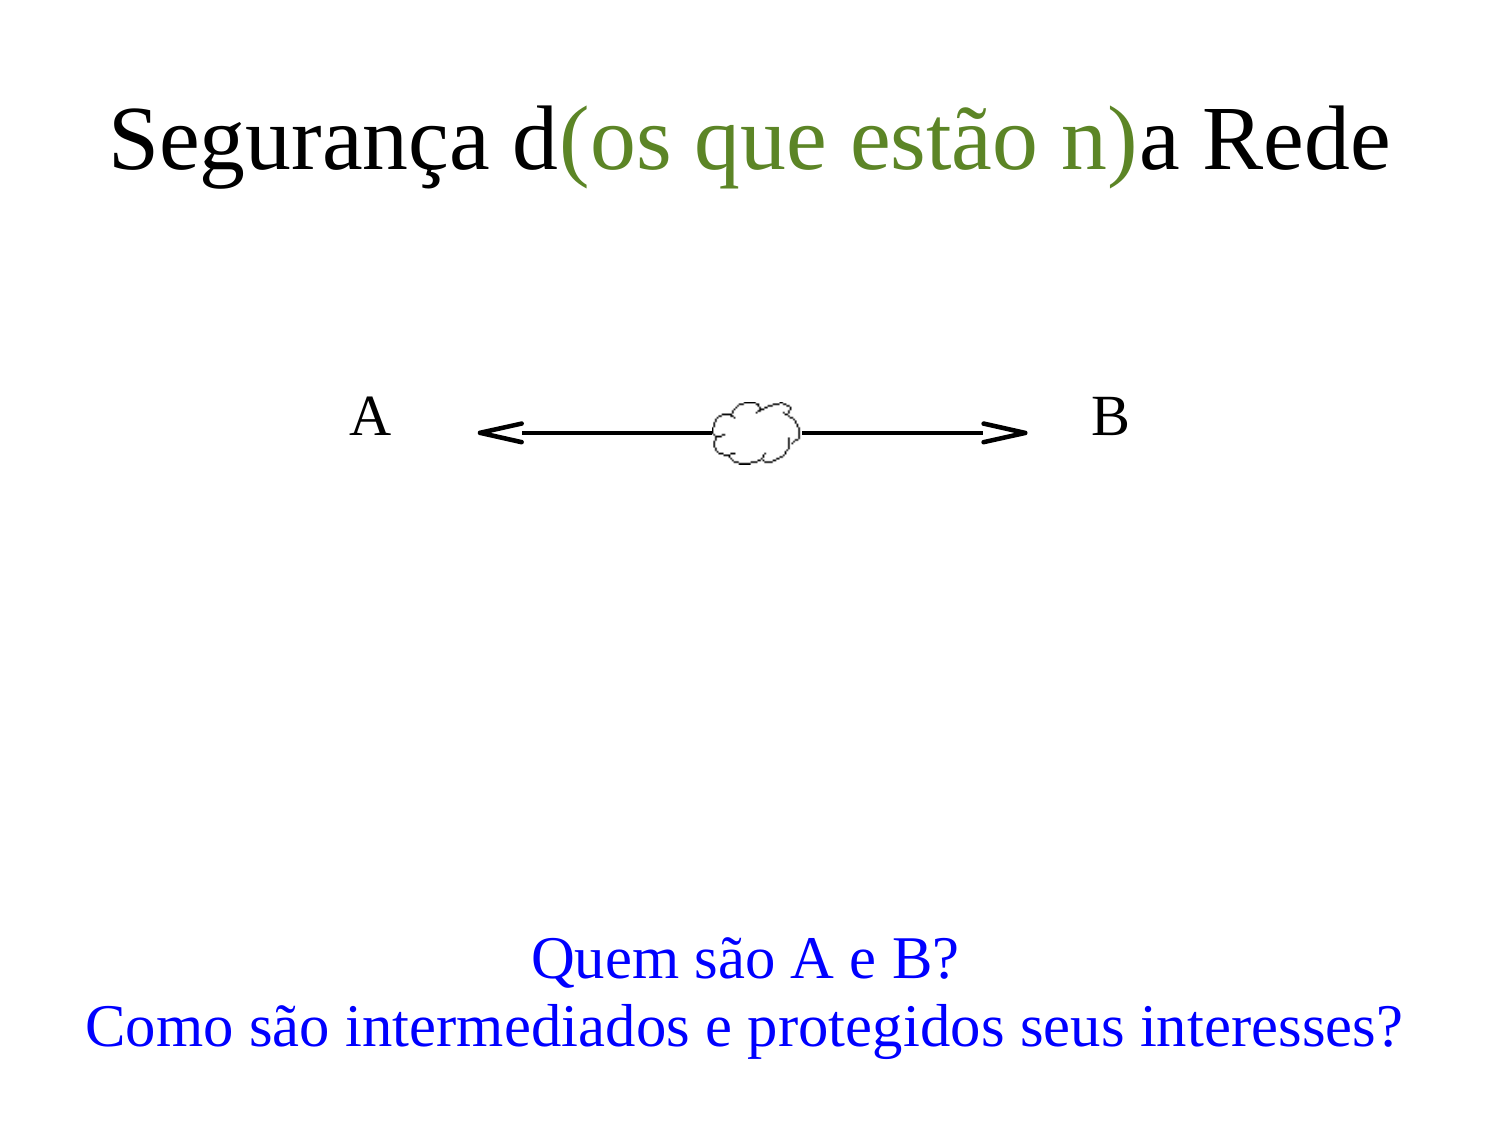

# Segurança d(os que estão n)a Rede
A
B
Quem são A e B?
Como são intermediados e protegidos seus interesses?